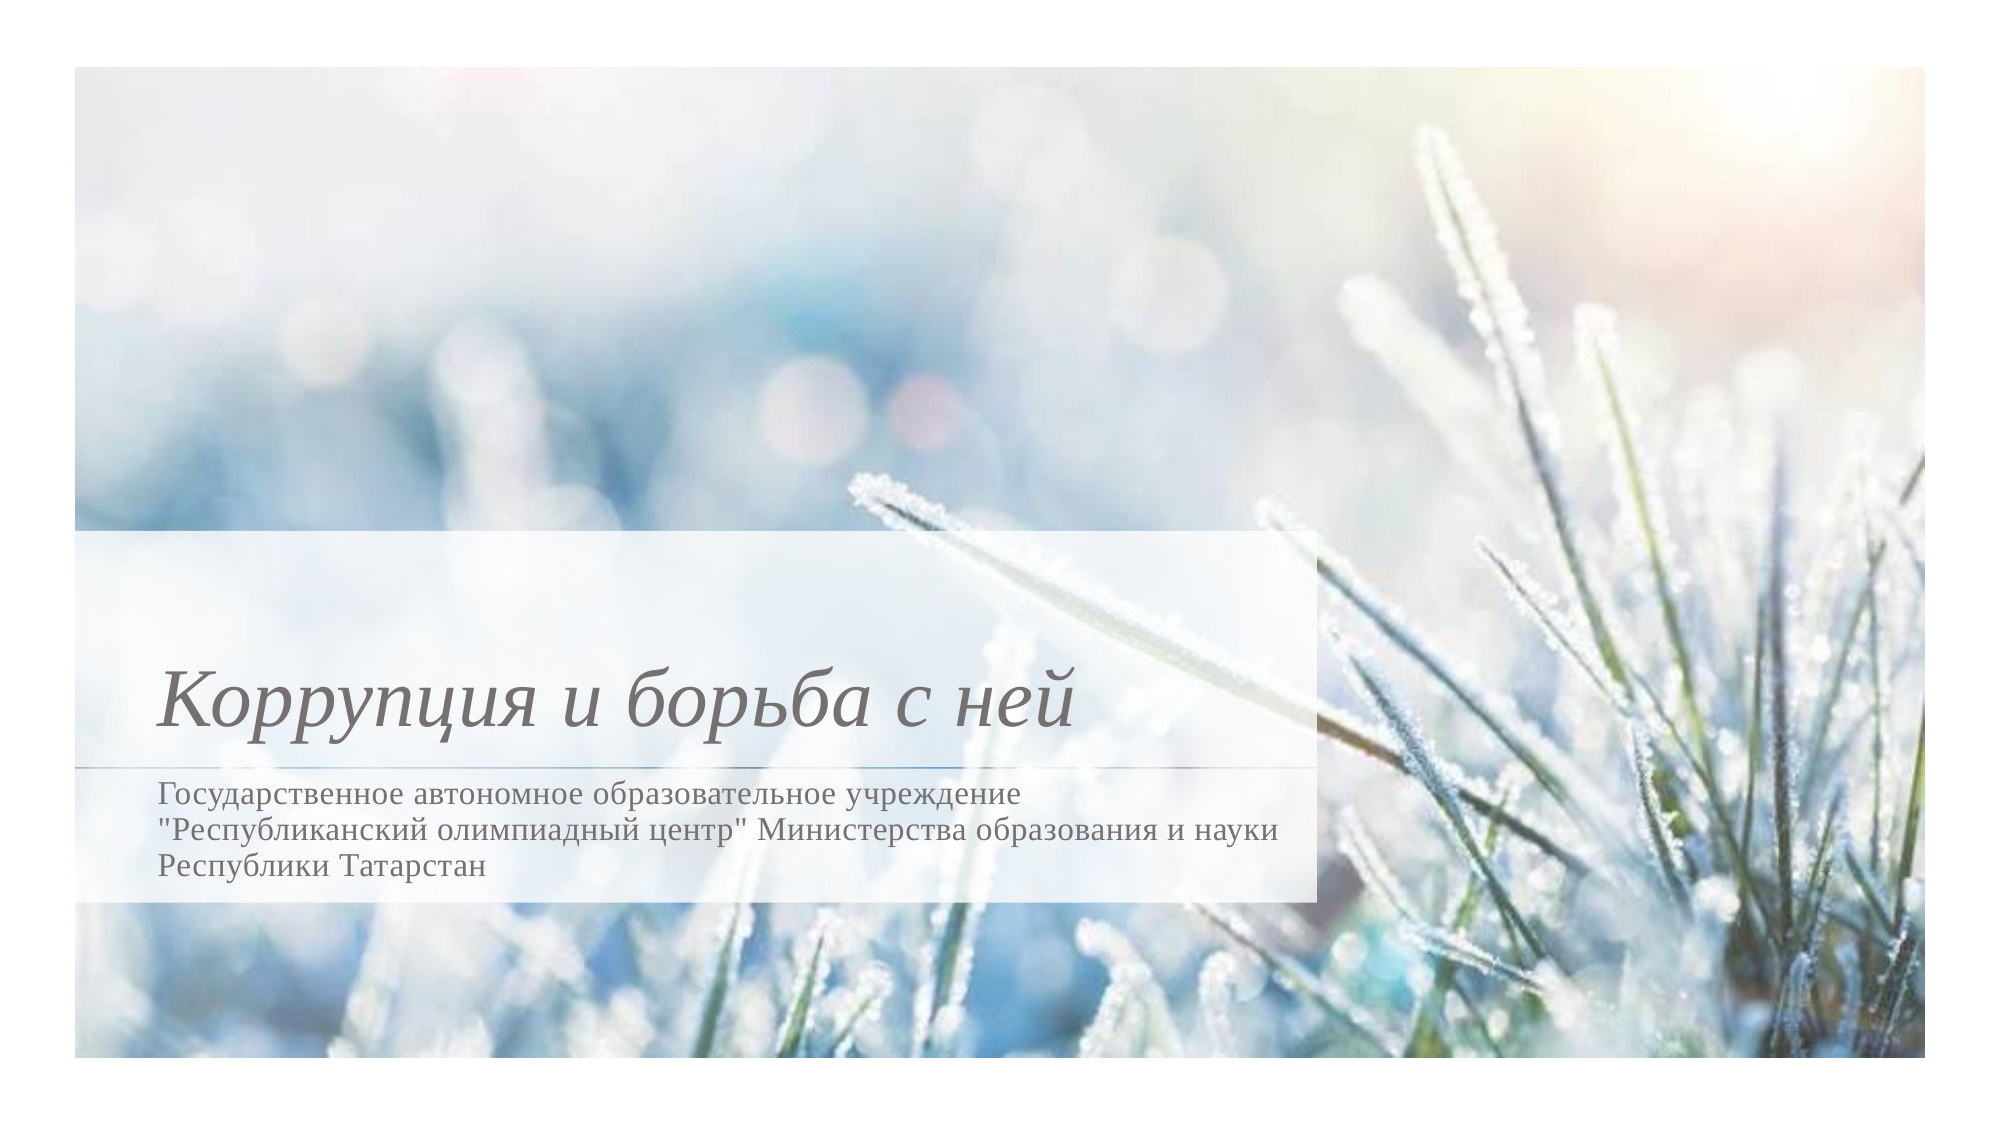

# Коррупция и борьба с ней
Государственное автономное образовательное учреждение "Республиканский олимпиадный центр" Министерства образования и науки Республики Татарстан